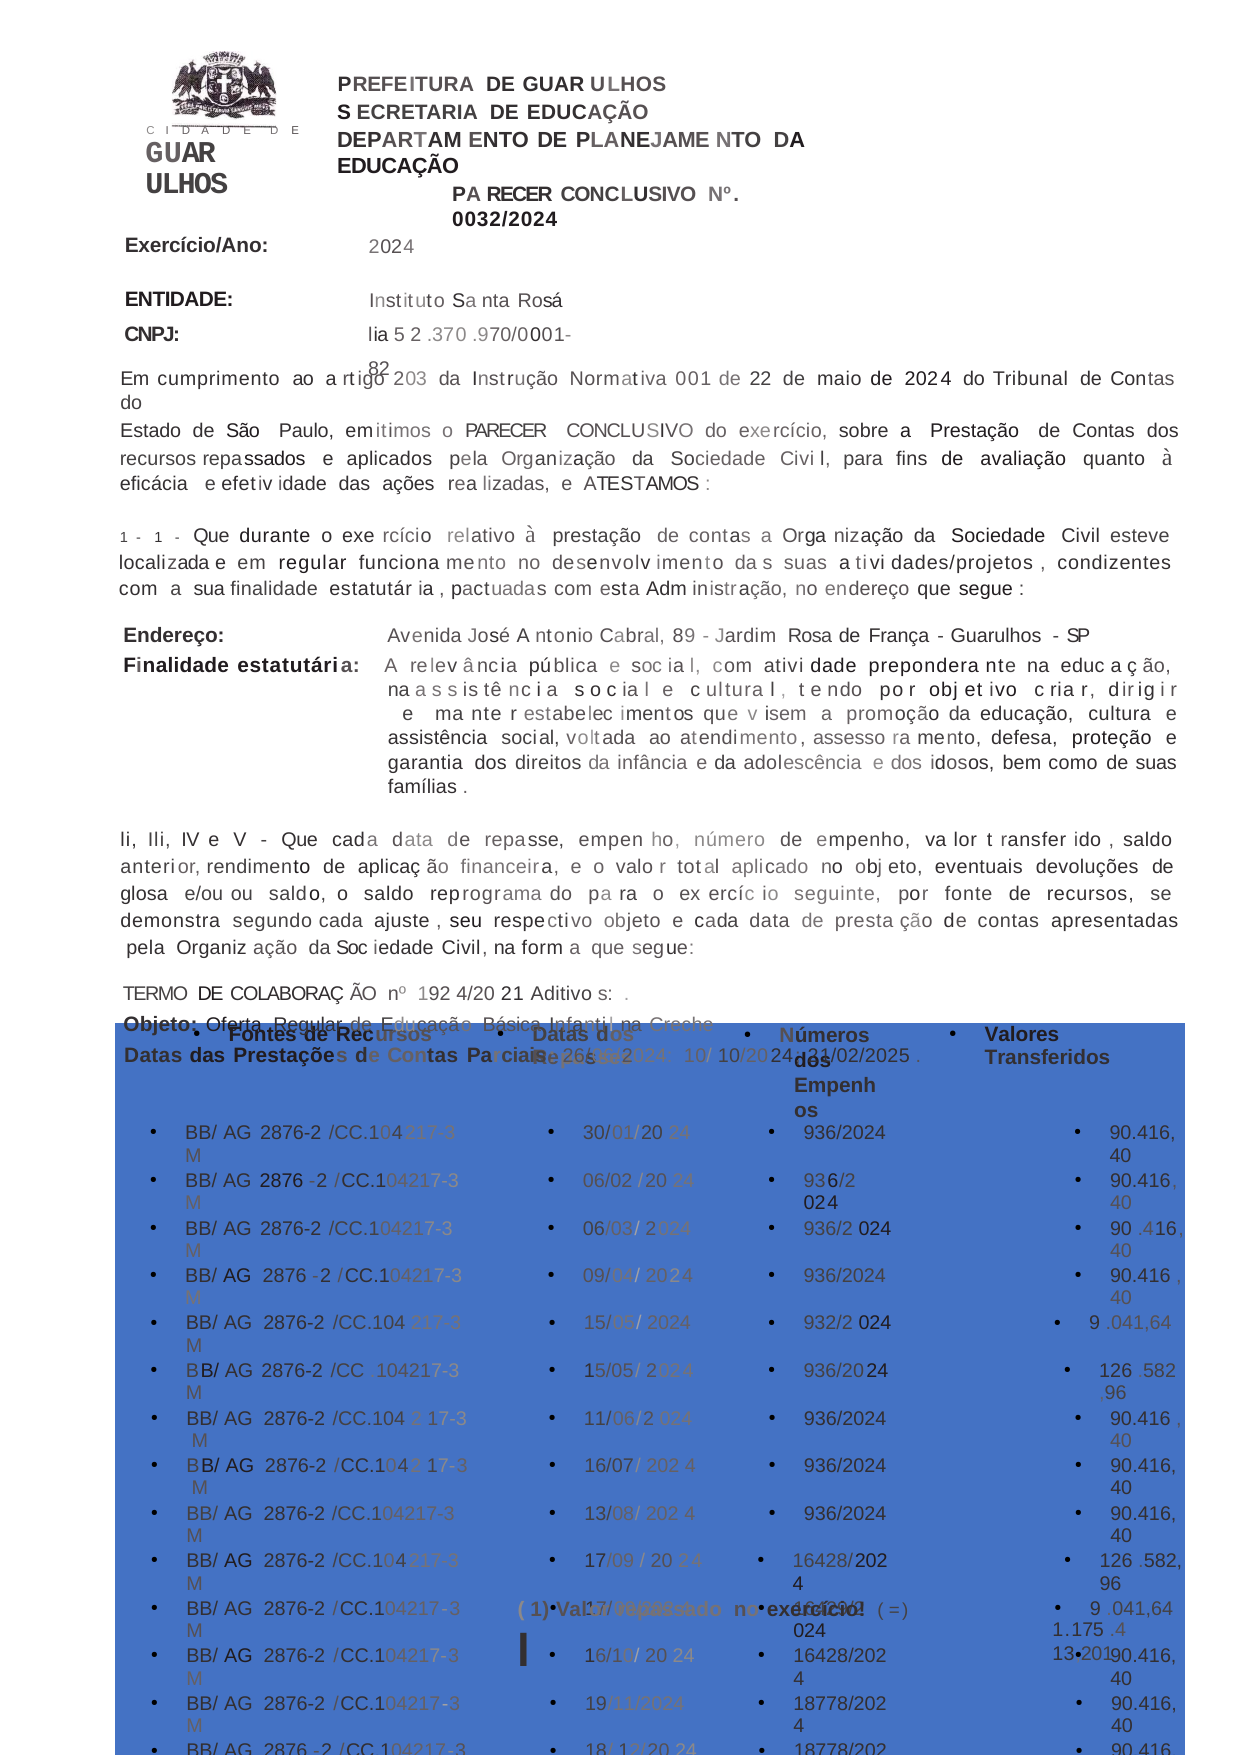

PREFEITURA DE GUAR ULHOS S ECRETARIA DE EDUCAÇÃO
DEPARTAM ENTO DE PLANEJAME NTO DA EDUCAÇÃO
C I D A D E	D E
GUAR ULHOS
PA RECER CONCLUSIVO Nº. 0032/2024
Exercício/Ano:
2024
ENTIDADE: CNPJ:
Instituto Sa nta Rosá lia 5 2 .370 .970/0001-82
Em cumprimento ao a rtigo 203 da Instrução Normativa 001 de 22 de maio de 2024 do Tribunal de Contas do
Estado de São Paulo, emitimos o PARECER CONCLUSIVO do exercício, sobre a Prestação de Contas dos recursos repassados e aplicados pela Organização da Sociedade Civi l, para fins de avaliação quanto à eficácia e efetiv idade das ações rea lizadas, e ATESTAMOS :
1 - 1 - Que durante o exe rcício relativo à prestação de contas a Orga nização da Sociedade Civil esteve localizada e em regular funciona mento no desenvolv imento da s suas a tivi dades/projetos , condizentes com a sua finalidade estatutár ia , pactuadas com esta Adm inistração, no endereço que segue :
Endereço:	Avenida José A ntonio Cabral, 89 - Jardim Rosa de França - Guarulhos - SP
Finalidade estatutária: A relev â ncia pública e soc ia l, com ativi dade prepondera nte na educ a ç ão, na a s s is tê nc i a s o c ia l e c ultura l , t e ndo po r obj et ivo c ria r, dirig i r e ma nte r estabelec imentos que v isem a promoção da educação, cultura e assistência social, voltada ao atendimento, assesso ra mento, defesa, proteção e garantia dos direitos da infância e da adolescência e dos idosos, bem como de suas famílias .
li, Ili, IV e V - Que cada data de repasse, empen ho, número de empenho, va lor t ransfer ido , saldo anterior, rendimento de aplicaç ão financeira, e o valo r total aplicado no obj eto, eventuais devoluções de glosa e/ou ou saldo, o saldo reprograma do pa ra o ex ercíc io seguinte, por fonte de recursos, se demonstra segundo cada ajuste , seu respectivo objeto e cada data de presta ção de contas apresentadas pela Organiz ação da Soc iedade Civil, na form a que segue:
TERMO DE COLABORAÇ ÃO nº 192 4/20 21 Aditivo s: .
Objeto: Oferta Regular de Educação Básica Infantil na Creche
Datas das Prestações de Contas Parciais: 26/06/2024: 10/ 10/2024; 21/02/2025 .
| Fontes de Recursos | Datas dos Repasses | Números dos Empenhos | Valores Transferidos |
| --- | --- | --- | --- |
| BB/ AG 2876-2 /CC.104217-3 M | 30/01/20 24 | 936/2024 | 90.416,40 |
| BB/ AG 2876 -2 /CC.104217-3 M | 06/02 /20 24 | 936/2 024 | 90.416,40 |
| BB/ AG 2876-2 /CC.104217-3 M | 06/03/ 2024 | 936/2 024 | 90 .416,40 |
| BB/ AG 2876 -2 /CC.104217-3 M | 09/04/ 2024 | 936/2024 | 90.416 ,40 |
| BB/ AG 2876-2 /CC.104 217-3 M | 15/05/ 2024 | 932/2 024 | 9 .041,64 |
| BB/ AG 2876-2 /CC .104217-3 M | 15/05/ 2024 | 936/2024 | 126 .582 ,96 |
| BB/ AG 2876-2 /CC.104 2 17-3 M | 11/06/2 024 | 936/2024 | 90.416 ,40 |
| BB/ AG 2876-2 /CC.1042 17-3 M | 16/07/ 202 4 | 936/2024 | 90.416,40 |
| BB/ AG 2876-2 /CC.104217-3 M | 13/08/ 202 4 | 936/2024 | 90.416,40 |
| BB/ AG 2876-2 /CC.104217-3 M | 17/09 / 20 24 | 16428/2024 | 126 .582,96 |
| BB/ AG 2876-2 /CC.104217-3 M | 17/09/202 4 | 16429/2 024 | 9 .041,64 |
| BB/ AG 2876-2 /CC.104217-3 M | 16/10/ 20 24 | 16428/2024 | 90.416,40 |
| BB/ AG 2876-2 /CC.104217-3 M | 19/11/2024 | 18778/202 4 | 90.416,40 |
| BB/ AG 2876 -2 /CC.104217-3 M | 18/ 12/20 24 | 18778/2024 | 90.416,40 |
| Total do Repasse Municipal | | | 1.175.413,20 |
( 1) Valor repassado no exercício! ( =) l
1.175 .4 13,201
Pág. 113